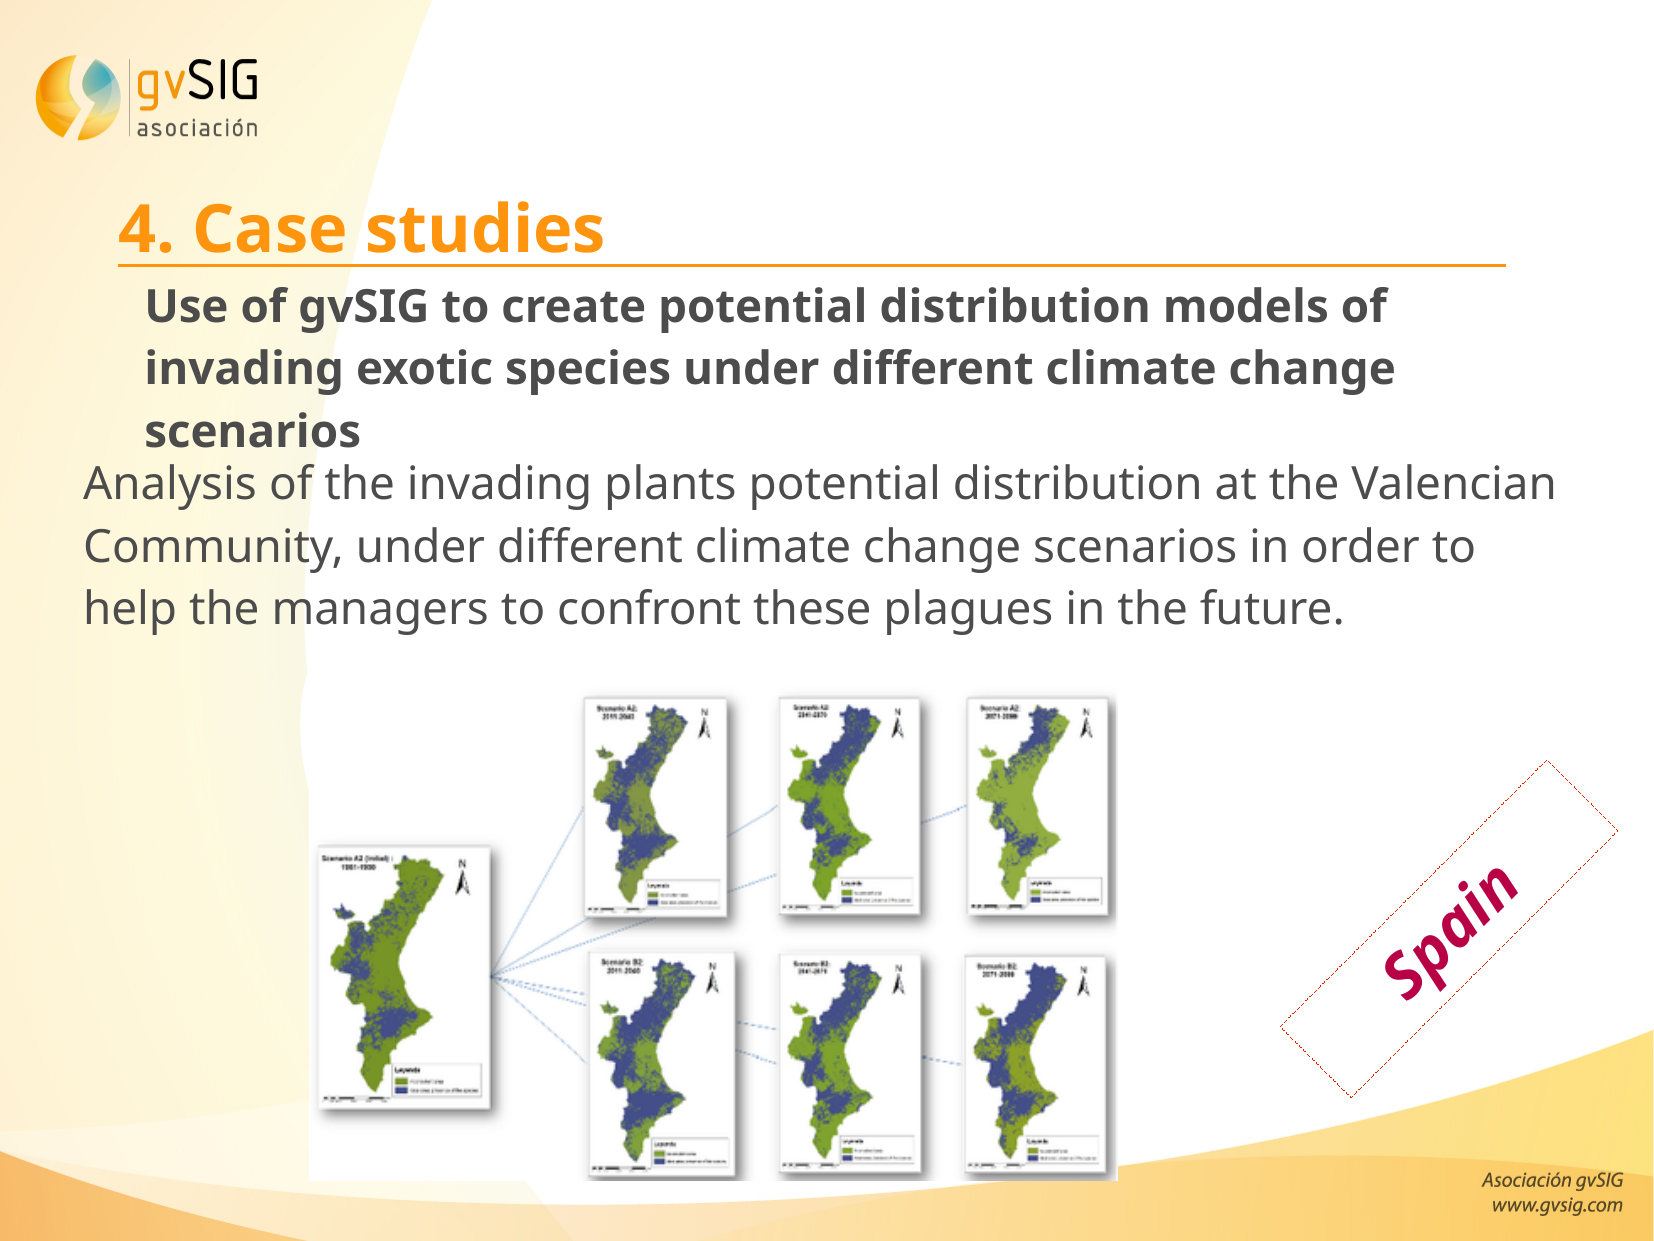

# 4. Case studies
Use of gvSIG to create potential distribution models of invading exotic species under different climate change scenarios
Analysis of the invading plants potential distribution at the Valencian Community, under different climate change scenarios in order to help the managers to confront these plagues in the future.
Spain